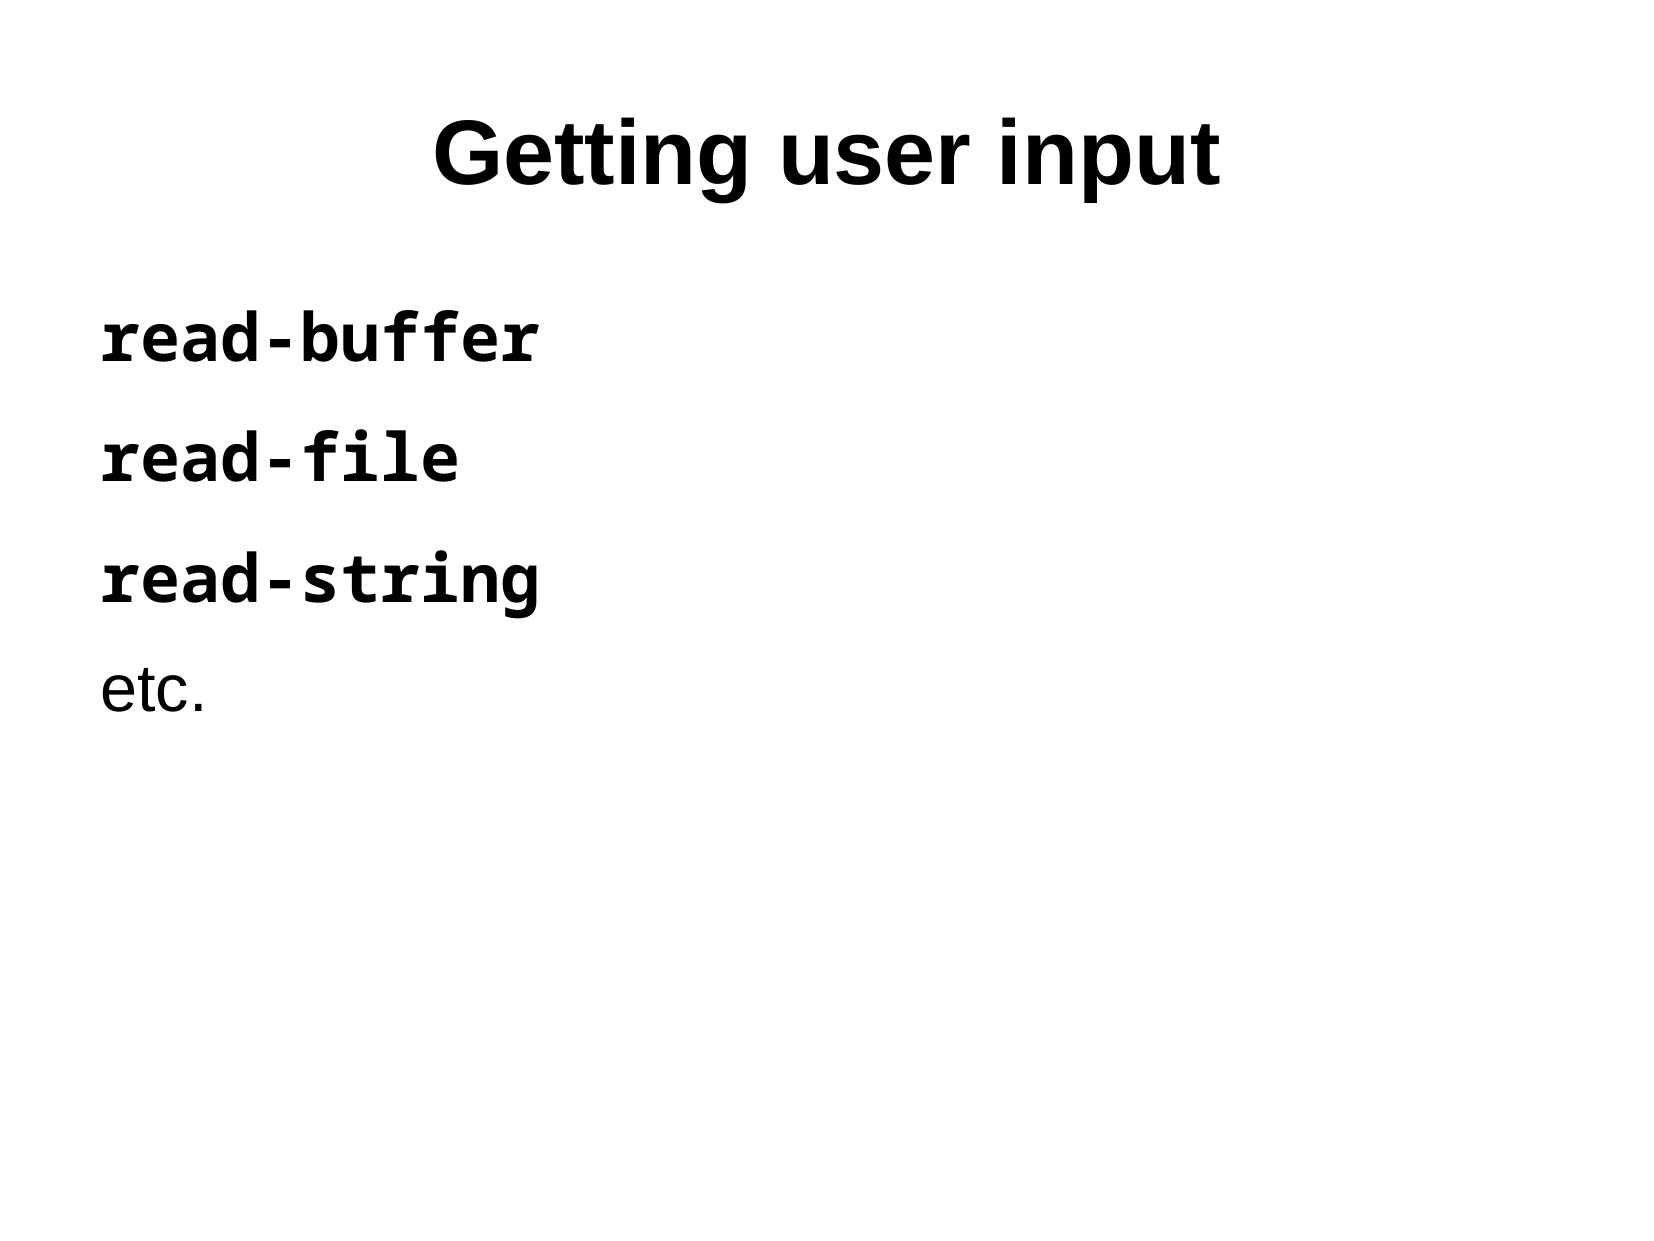

# Getting user input
read-buffer
read-file
read-string
etc.